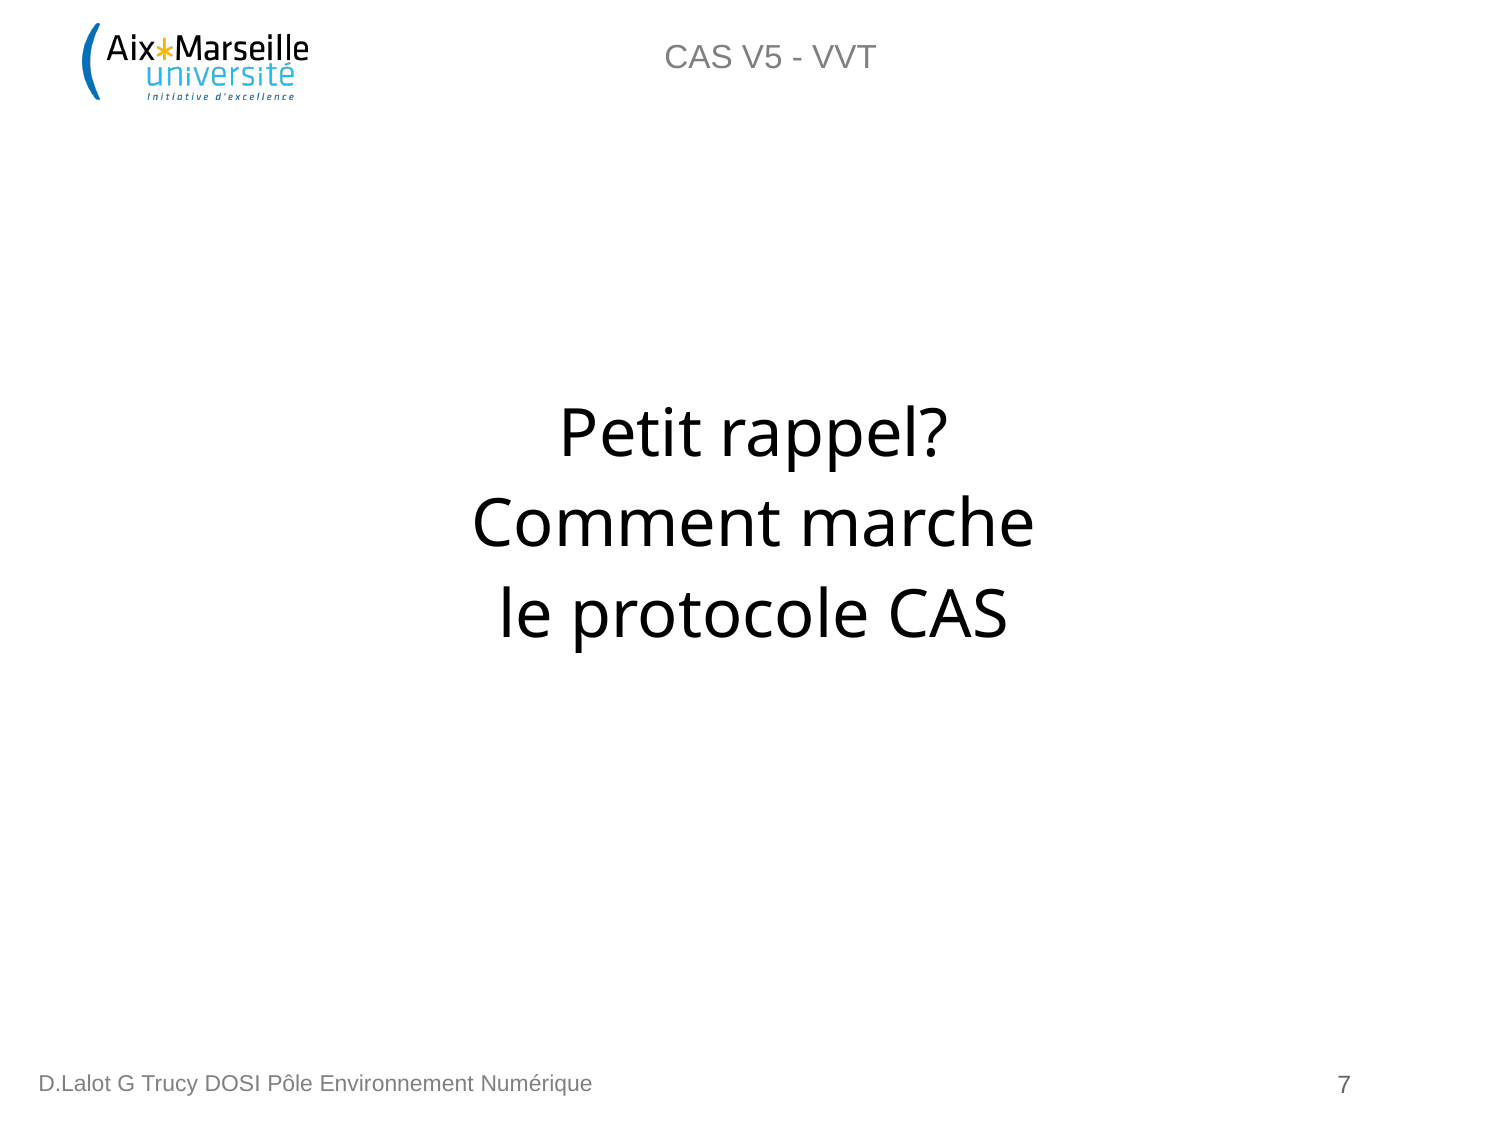

# Petit rappel?
Comment marche
le protocole CAS